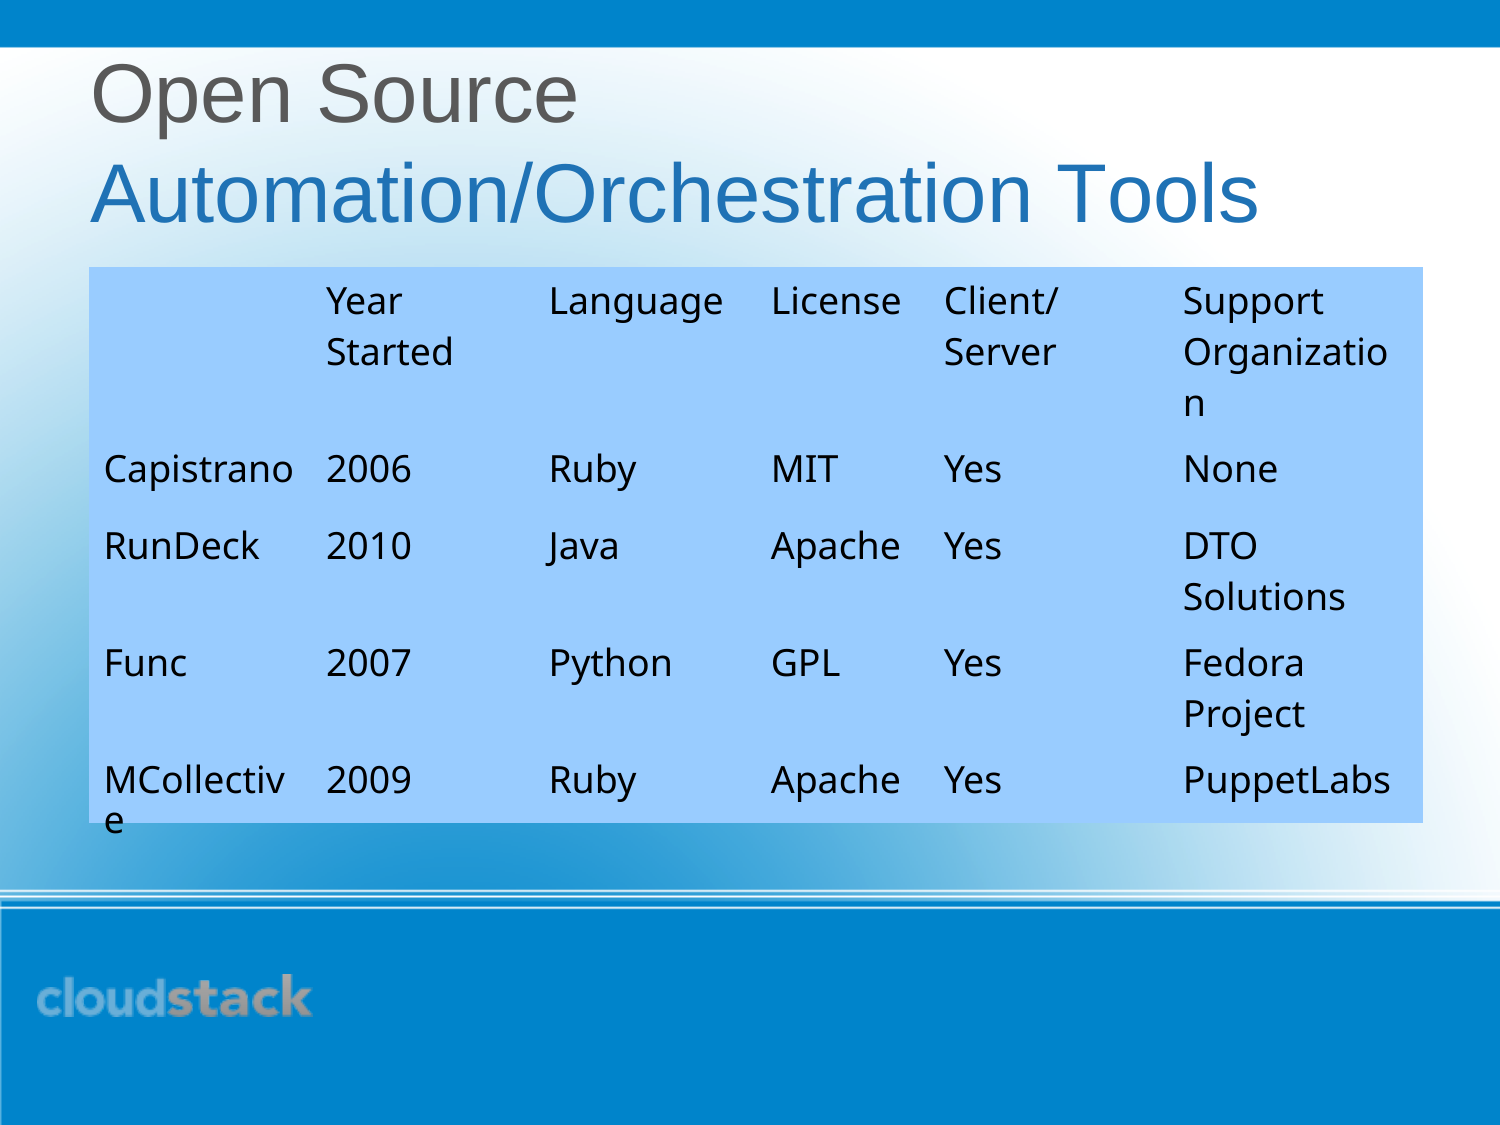

# Open Source Automation/Orchestration Tools
| | Year Started | Language | License | Client/Server | Support Organization |
| --- | --- | --- | --- | --- | --- |
| Capistrano | 2006 | Ruby | MIT | Yes | None |
| RunDeck | 2010 | Java | Apache | Yes | DTO Solutions |
| Func | 2007 | Python | GPL | Yes | Fedora Project |
| MCollective | 2009 | Ruby | Apache | Yes | PuppetLabs |